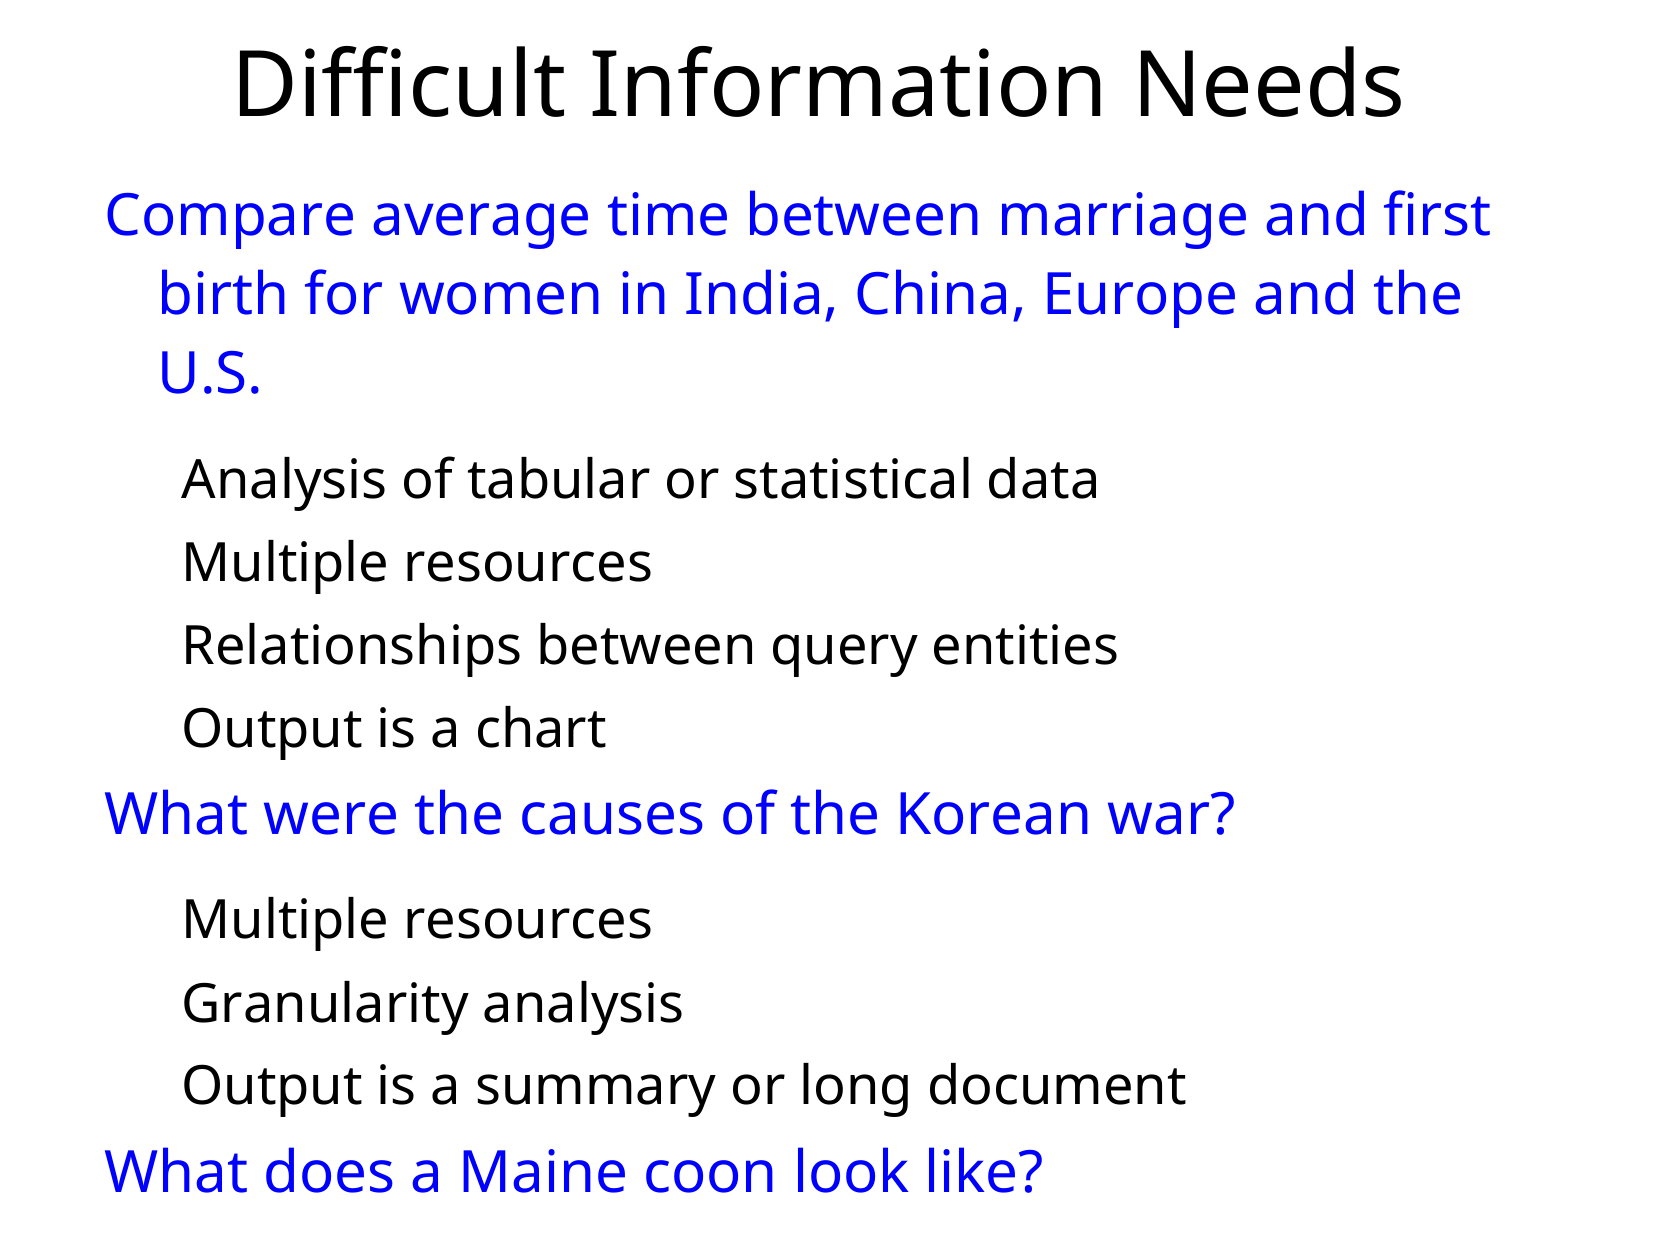

# Difficult Information Needs
Compare average time between marriage and first birth for women in India, China, Europe and the U.S.
Analysis of tabular or statistical data
Multiple resources
Relationships between query entities
Output is a chart
What were the causes of the Korean war?
Multiple resources
Granularity analysis
Output is a summary or long document
What does a Maine coon look like?
Vocabulary mismatch
Image output